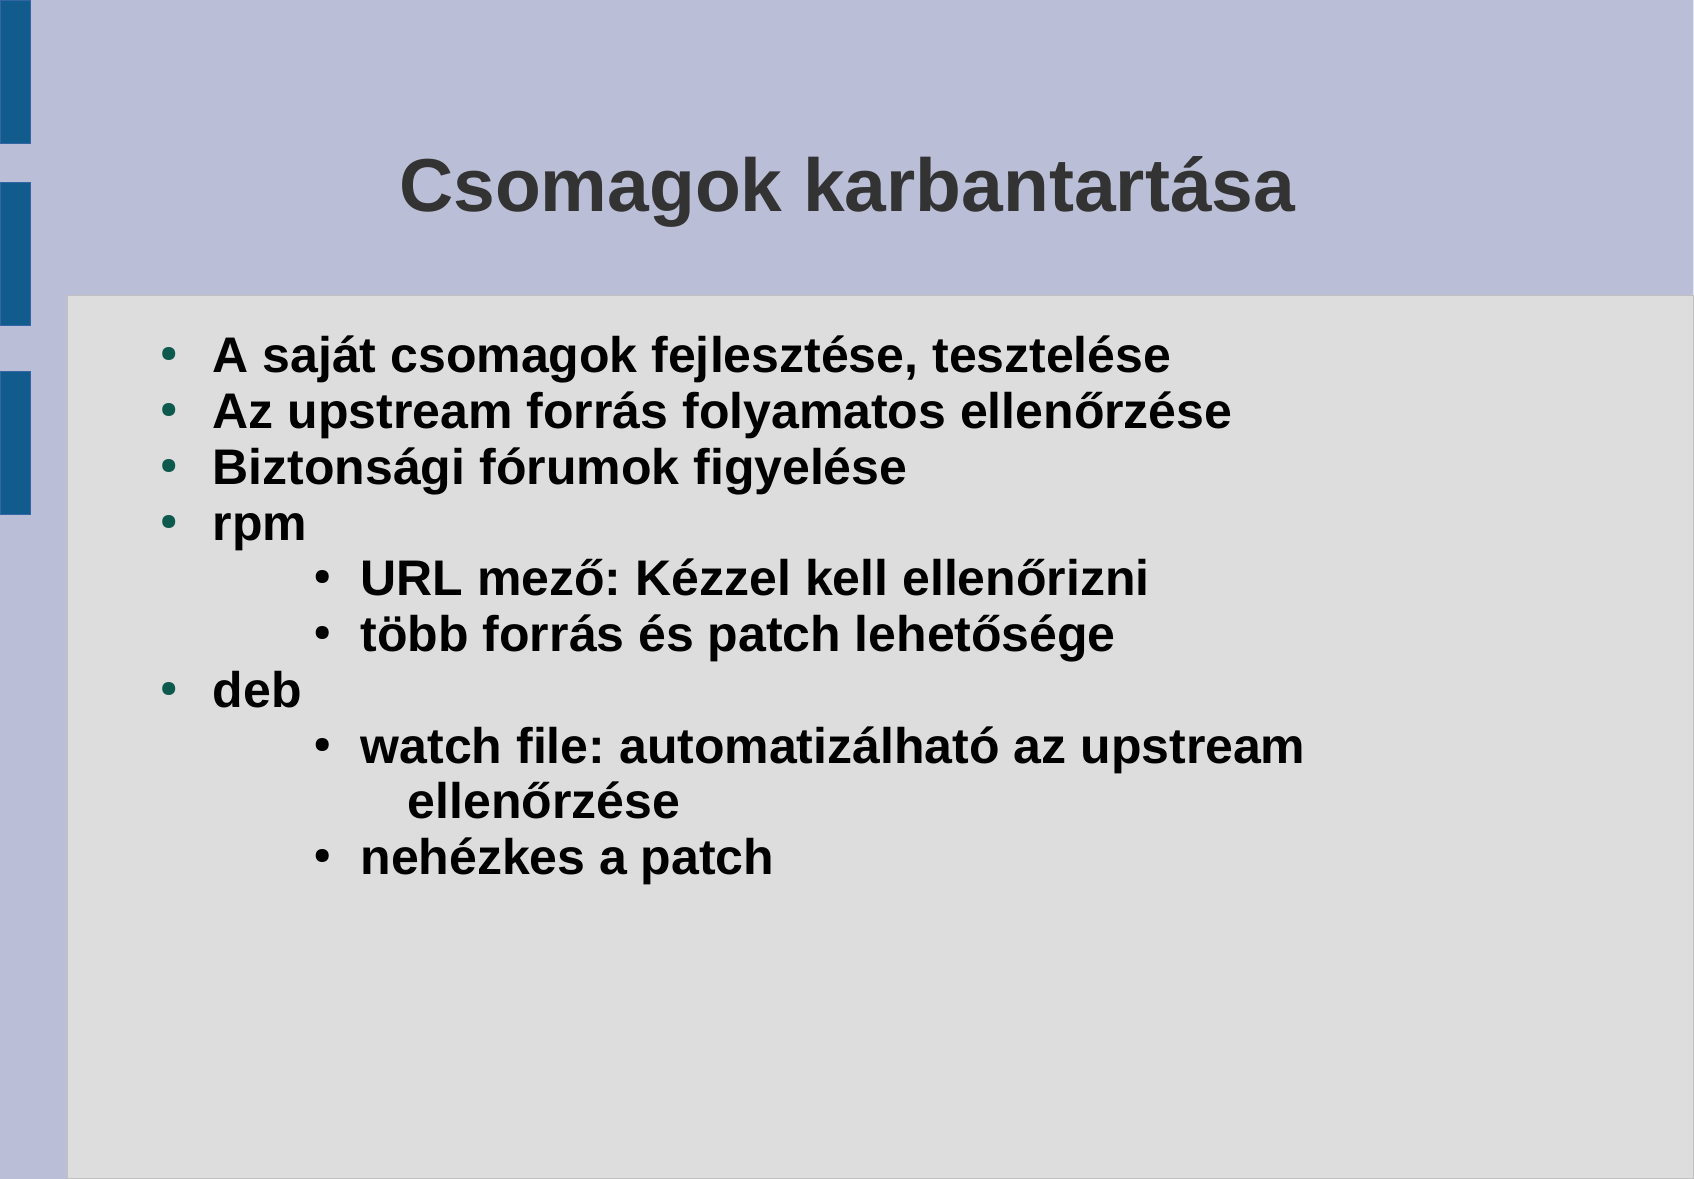

# Csomagok karbantartása
A saját csomagok fejlesztése, tesztelése
Az upstream forrás folyamatos ellenőrzése
Biztonsági fórumok figyelése
rpm
URL mező: Kézzel kell ellenőrizni
több forrás és patch lehetősége
deb
watch file: automatizálható az upstream ellenőrzése
nehézkes a patch